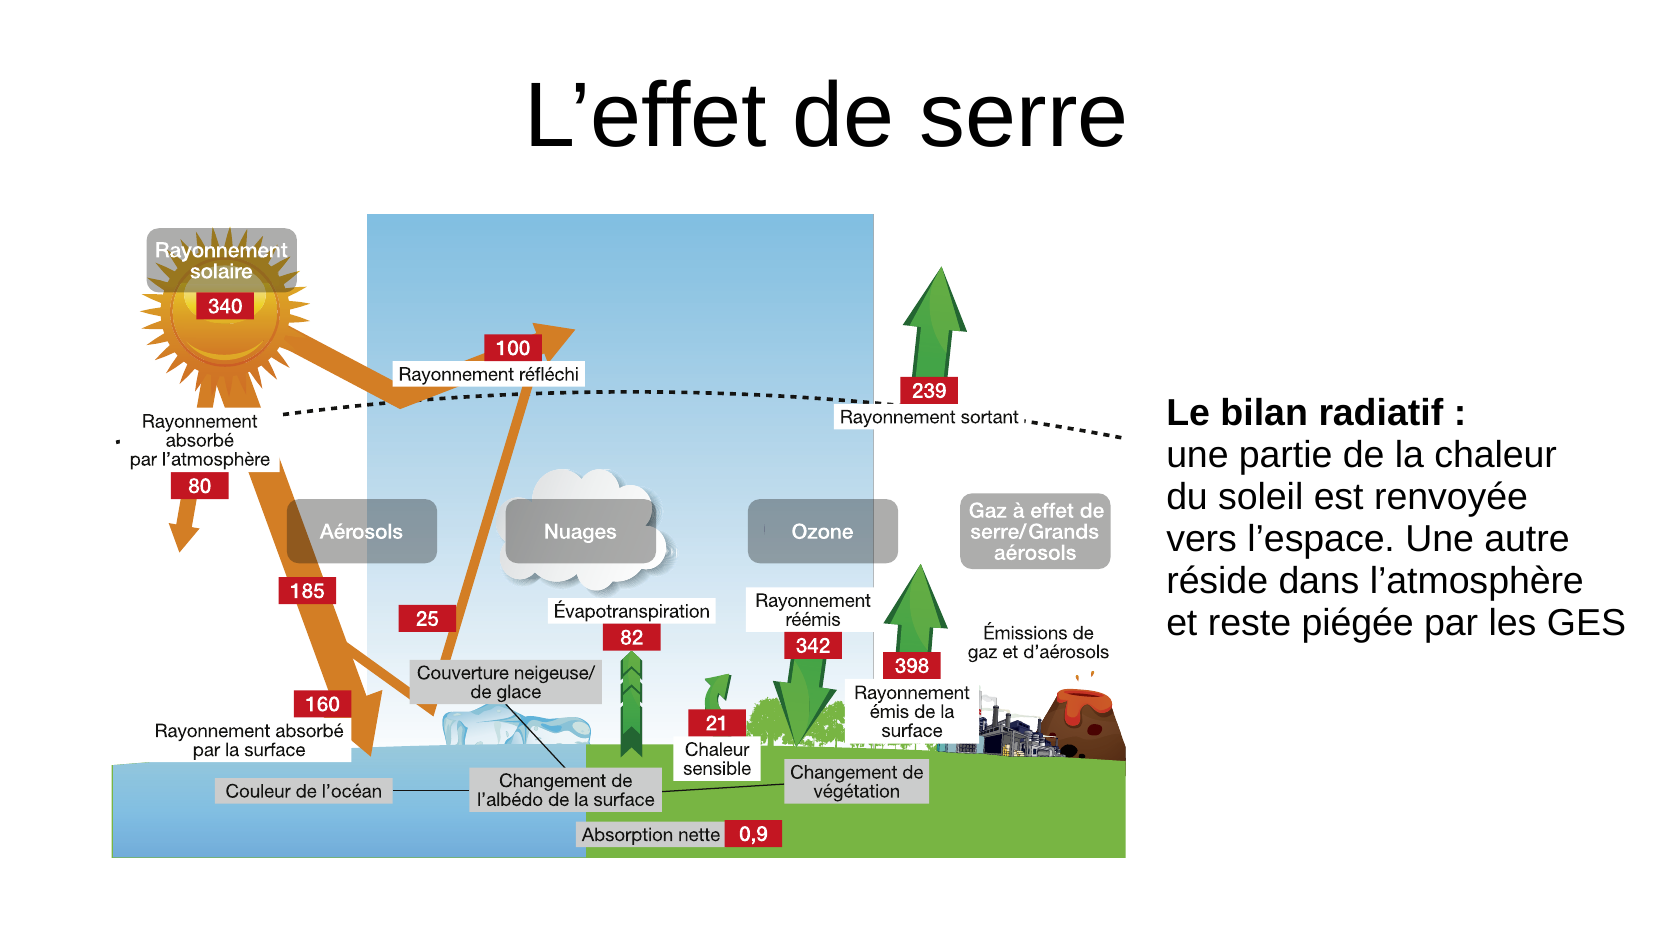

# L’effet de serre
Le bilan radiatif :
une partie de la chaleur
du soleil est renvoyée
vers l’espace. Une autre
réside dans l’atmosphère
et reste piégée par les GES